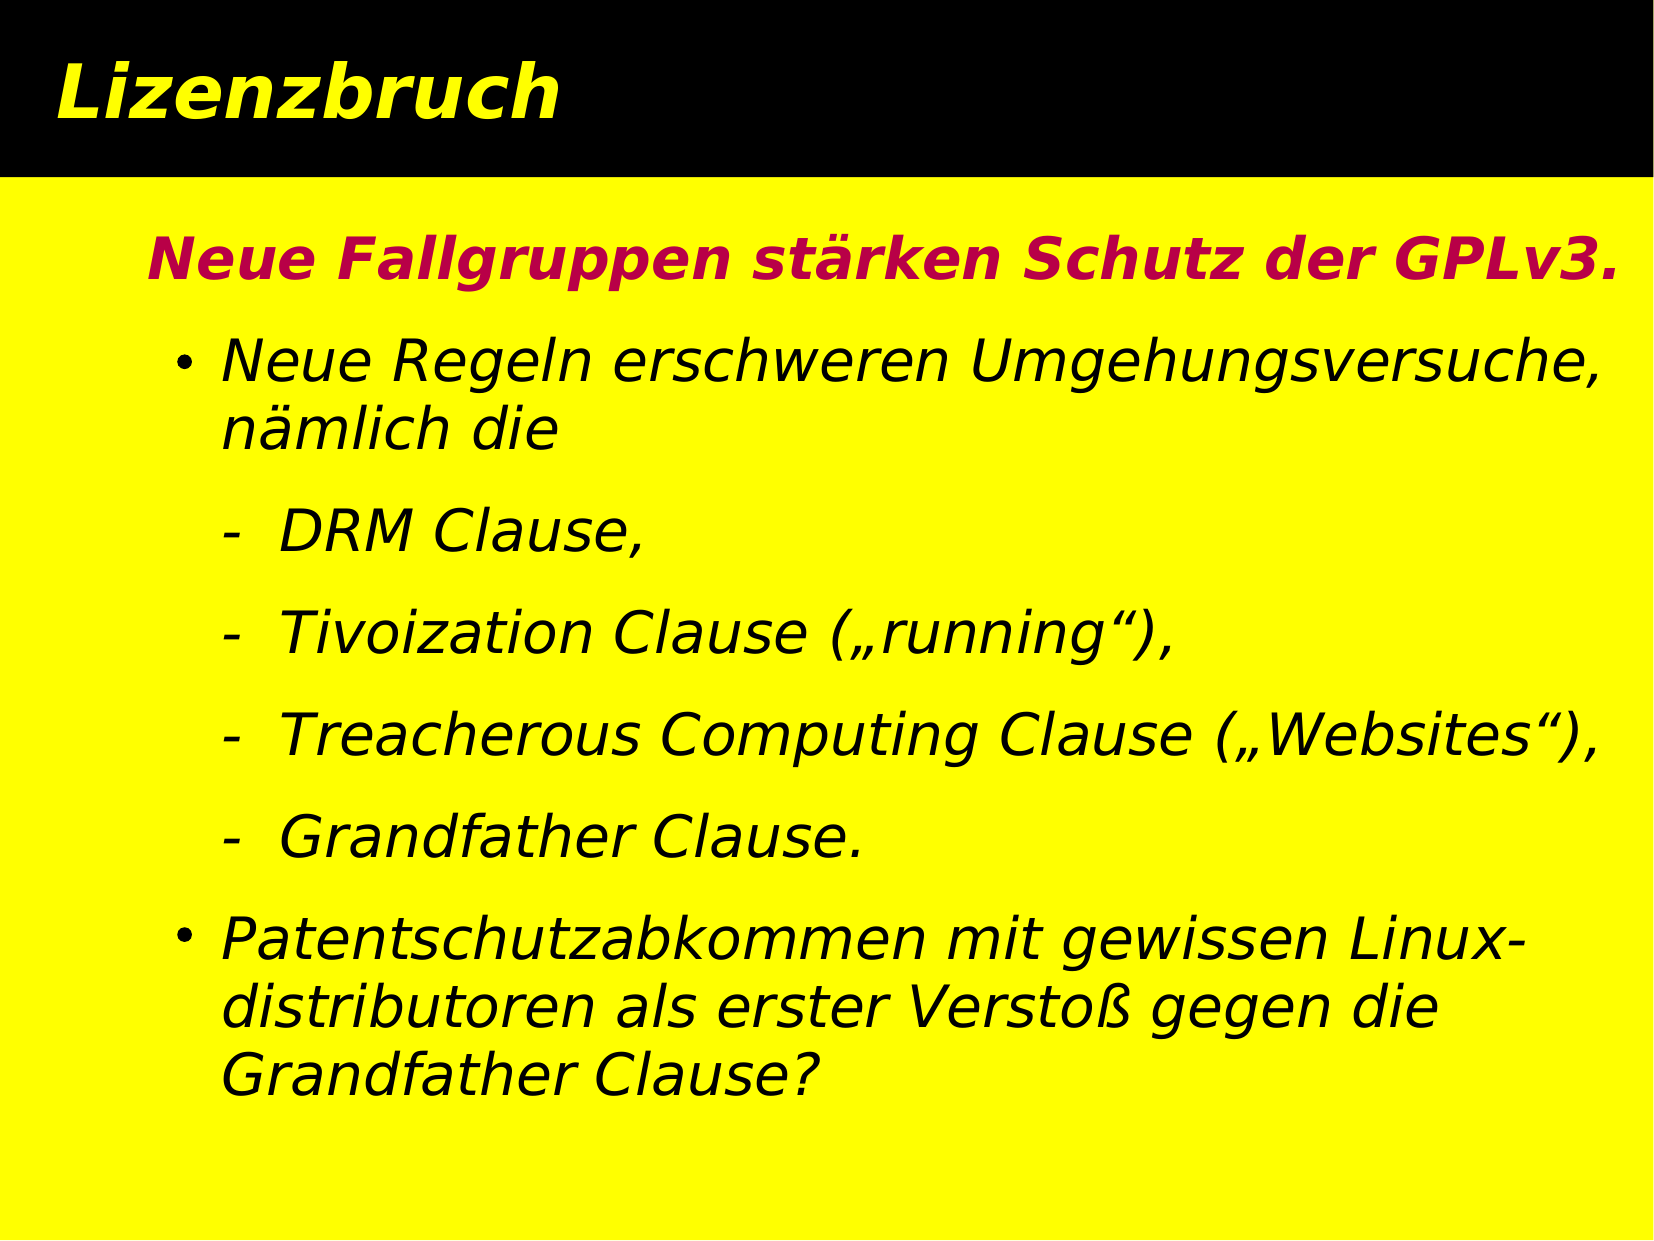

Lizenzbruch
Neue Fallgruppen stärken Schutz der GPLv3.
	Neue Regeln erschweren Umgehungsversuche,
	nämlich die
	- DRM Clause,
	- Tivoization Clause („running“),
	- Treacherous Computing Clause („Websites“),
 	- Grandfather Clause.
	Patentschutzabkommen mit gewissen Linux-
	distributoren als erster Verstoß gegen die
	Grandfather Clause?